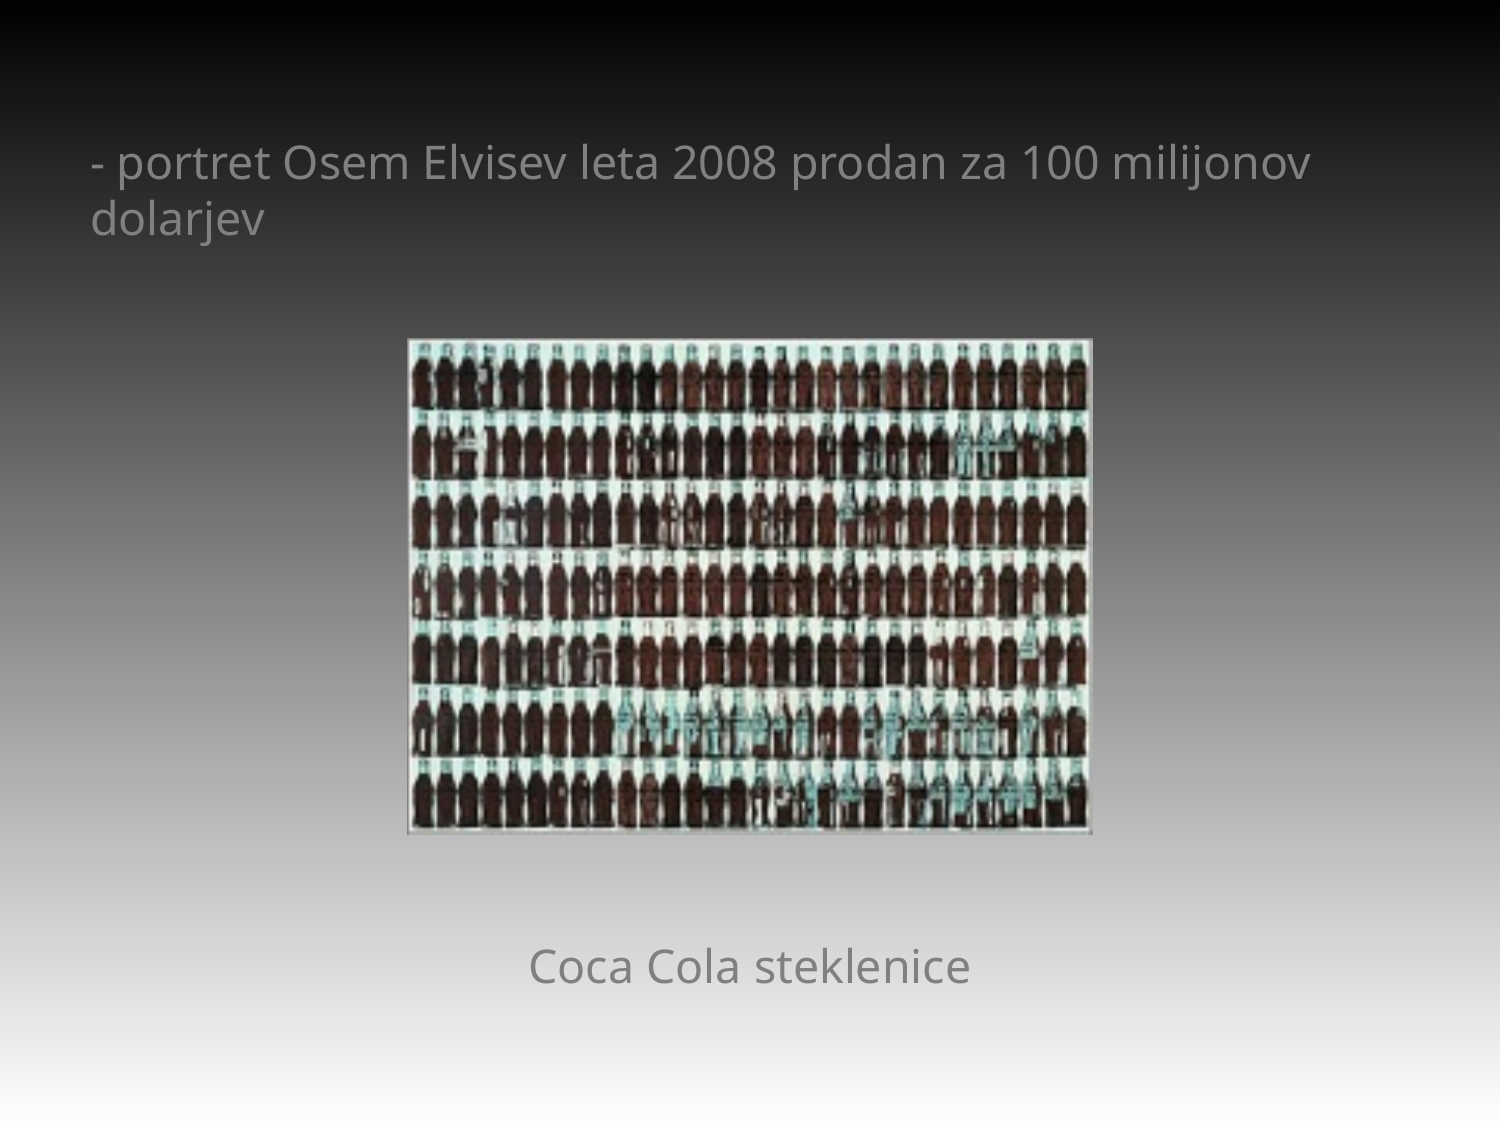

# - portret Osem Elvisev leta 2008 prodan za 100 milijonov dolarjev
Coca Cola steklenice